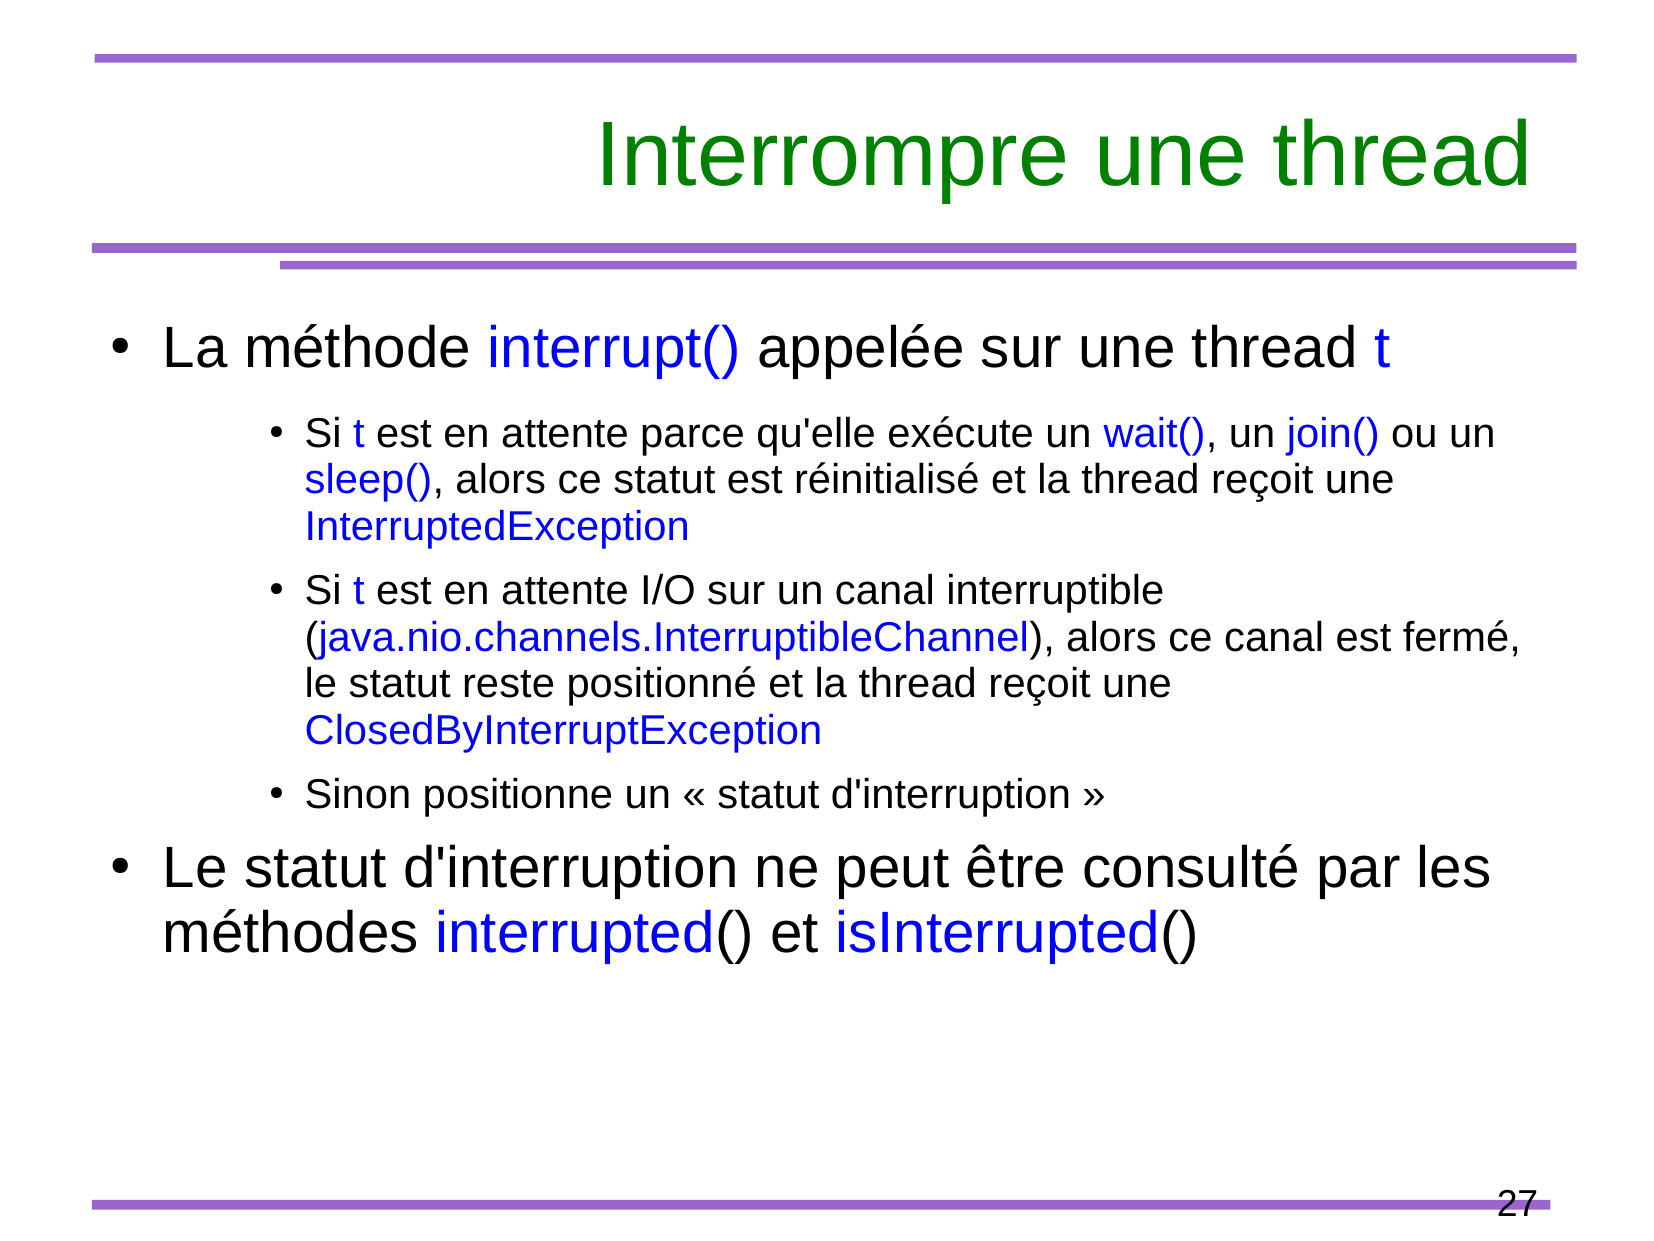

# Interrompre une thread
La méthode interrupt() appelée sur une thread t
Si t est en attente parce qu'elle exécute un wait(), un join() ou un sleep(), alors ce statut est réinitialisé et la thread reçoit une InterruptedException
Si t est en attente I/O sur un canal interruptible (java.nio.channels.InterruptibleChannel), alors ce canal est fermé, le statut reste positionné et la thread reçoit une ClosedByInterruptException
Sinon positionne un « statut d'interruption »
Le statut d'interruption ne peut être consulté par les méthodes interrupted() et isInterrupted()